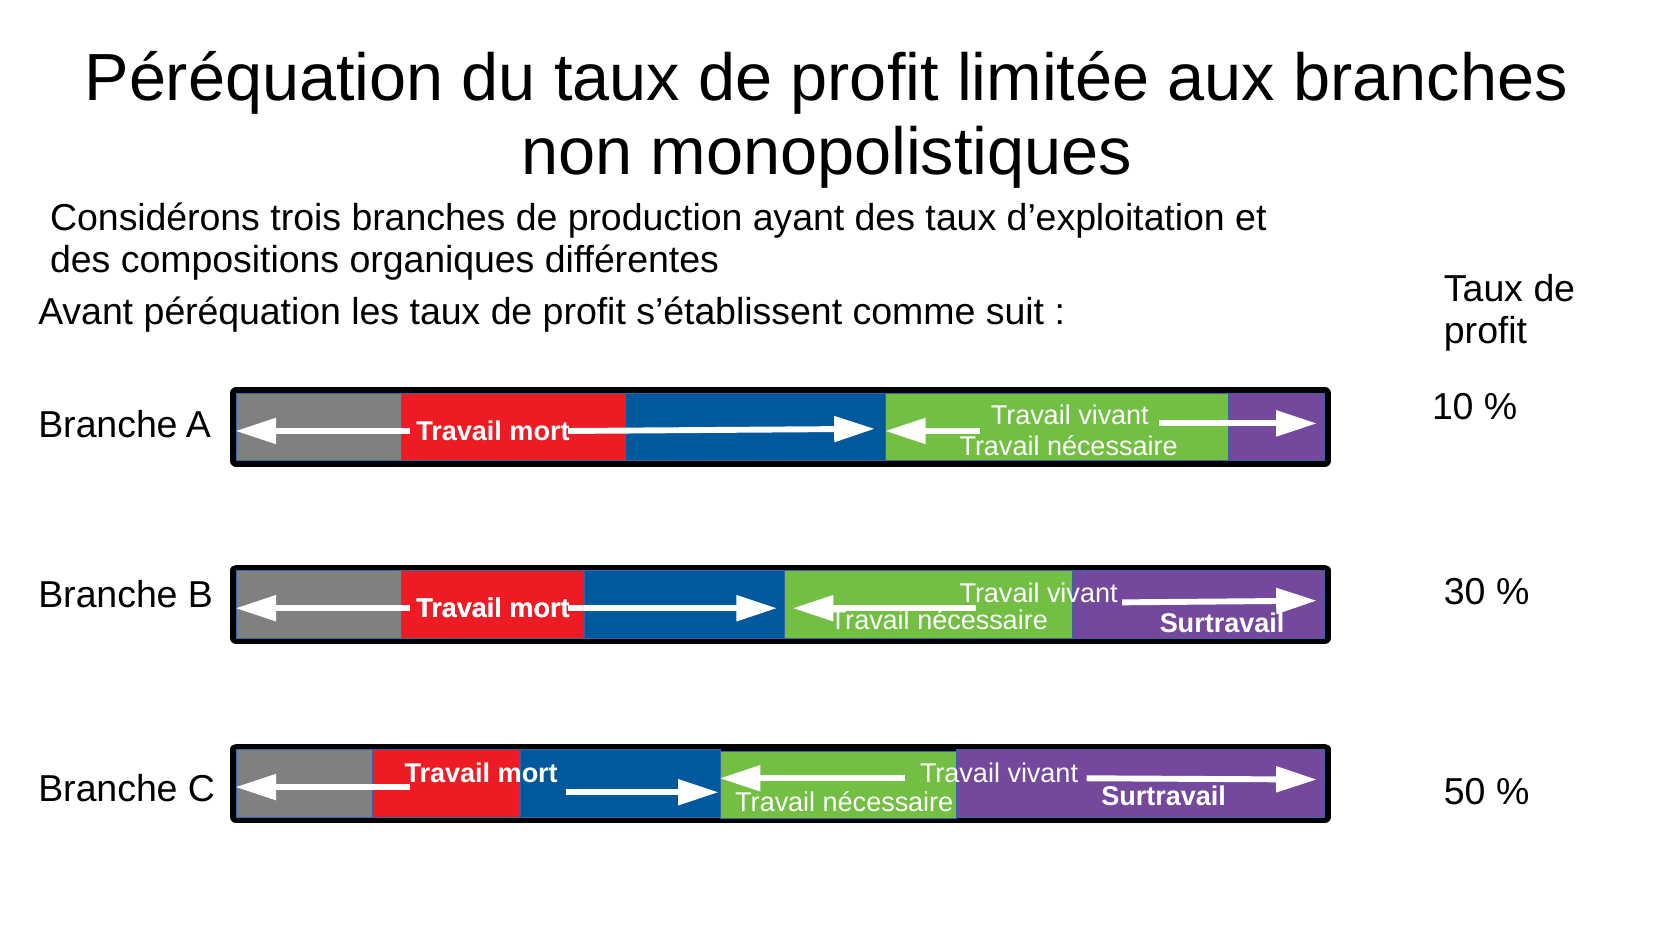

# Péréquation du taux de profit limitée aux branches non monopolistiques
Considérons trois branches de production ayant des taux d’exploitation et des compositions organiques différentes
Taux de profit
Avant péréquation les taux de profit s’établissent comme suit :
10 %
Travail vivant
Branche A
Travail mort
Travail nécessaire
30 %
Branche B
Travail vivant
Travail mort
Travail mort
Travail nécessaire
Surtravail
Travail vivant
Travail mort
Branche C
Surtravail
Travail nécessaire
50 %